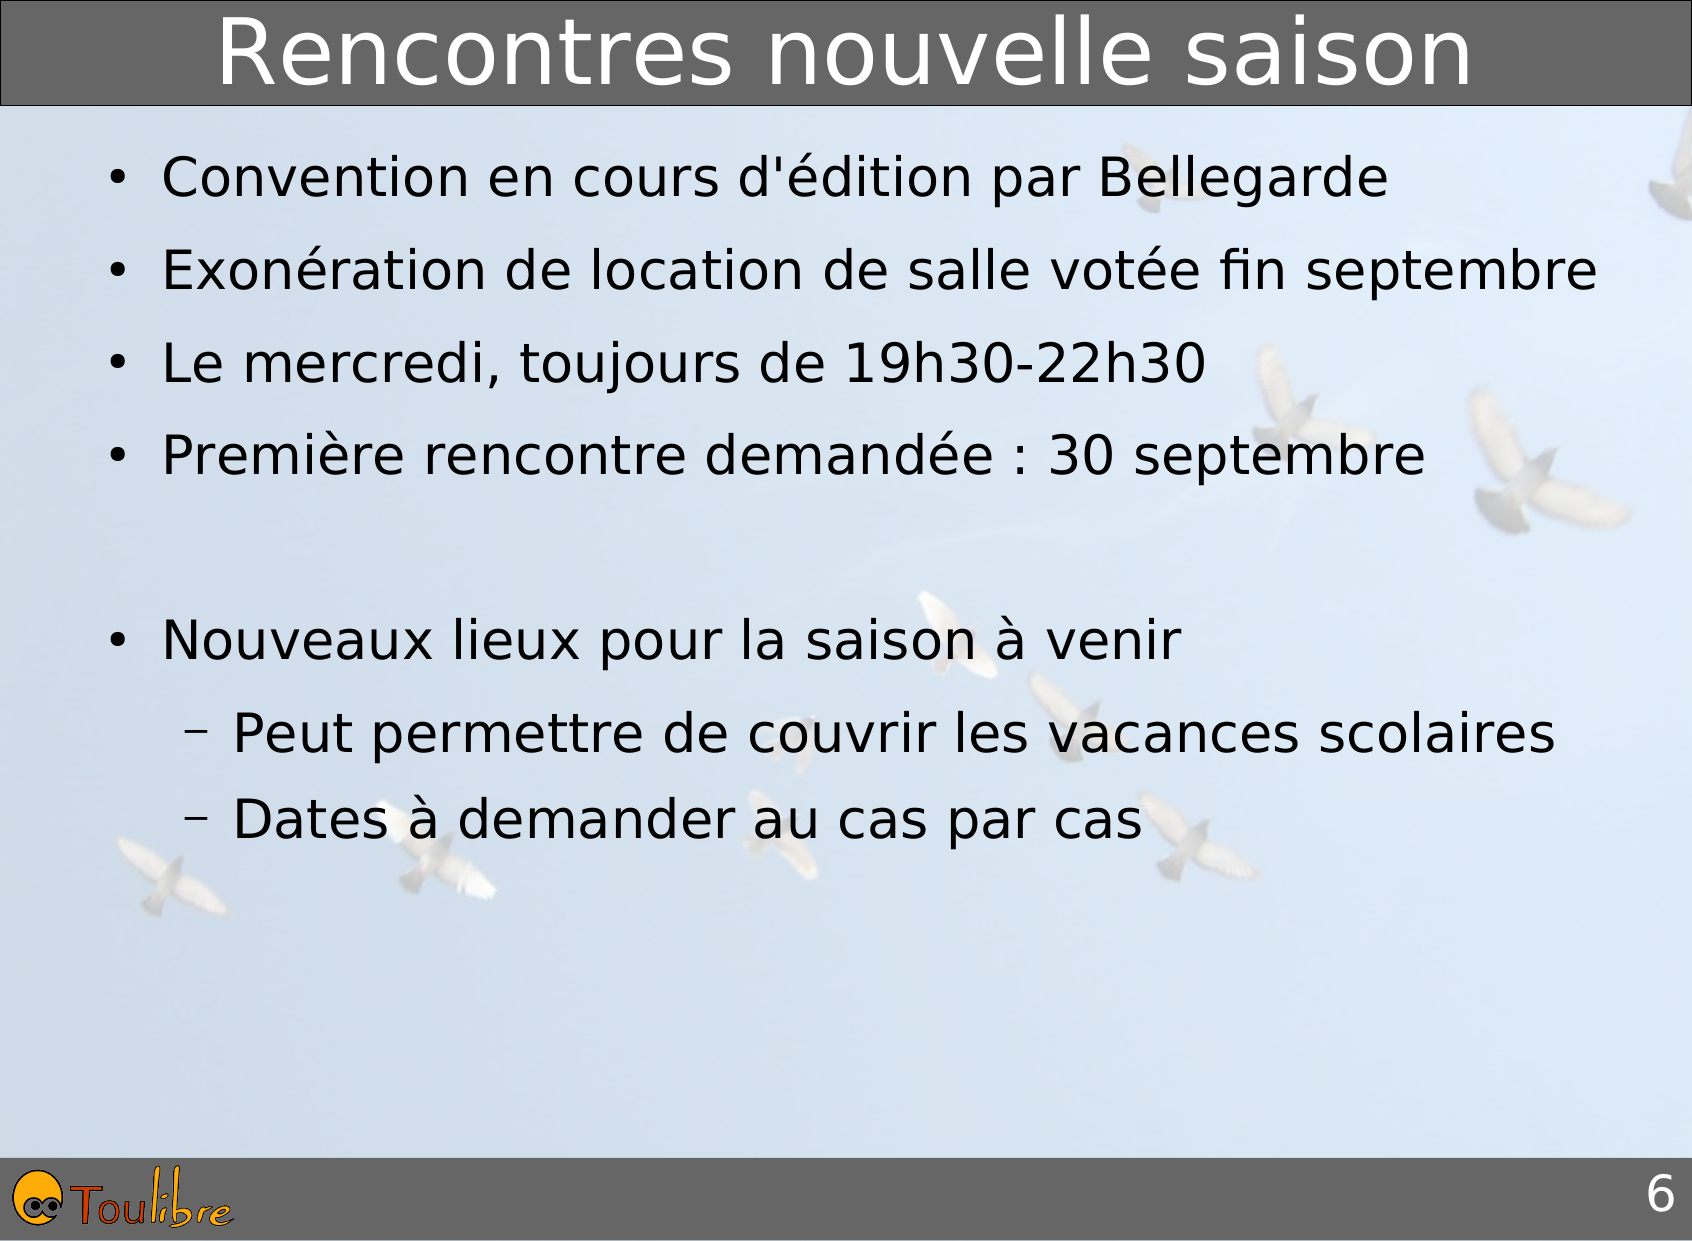

# Rencontres nouvelle saison
Convention en cours d'édition par Bellegarde
Exonération de location de salle votée fin septembre
Le mercredi, toujours de 19h30-22h30
Première rencontre demandée : 30 septembre
Nouveaux lieux pour la saison à venir
Peut permettre de couvrir les vacances scolaires
Dates à demander au cas par cas